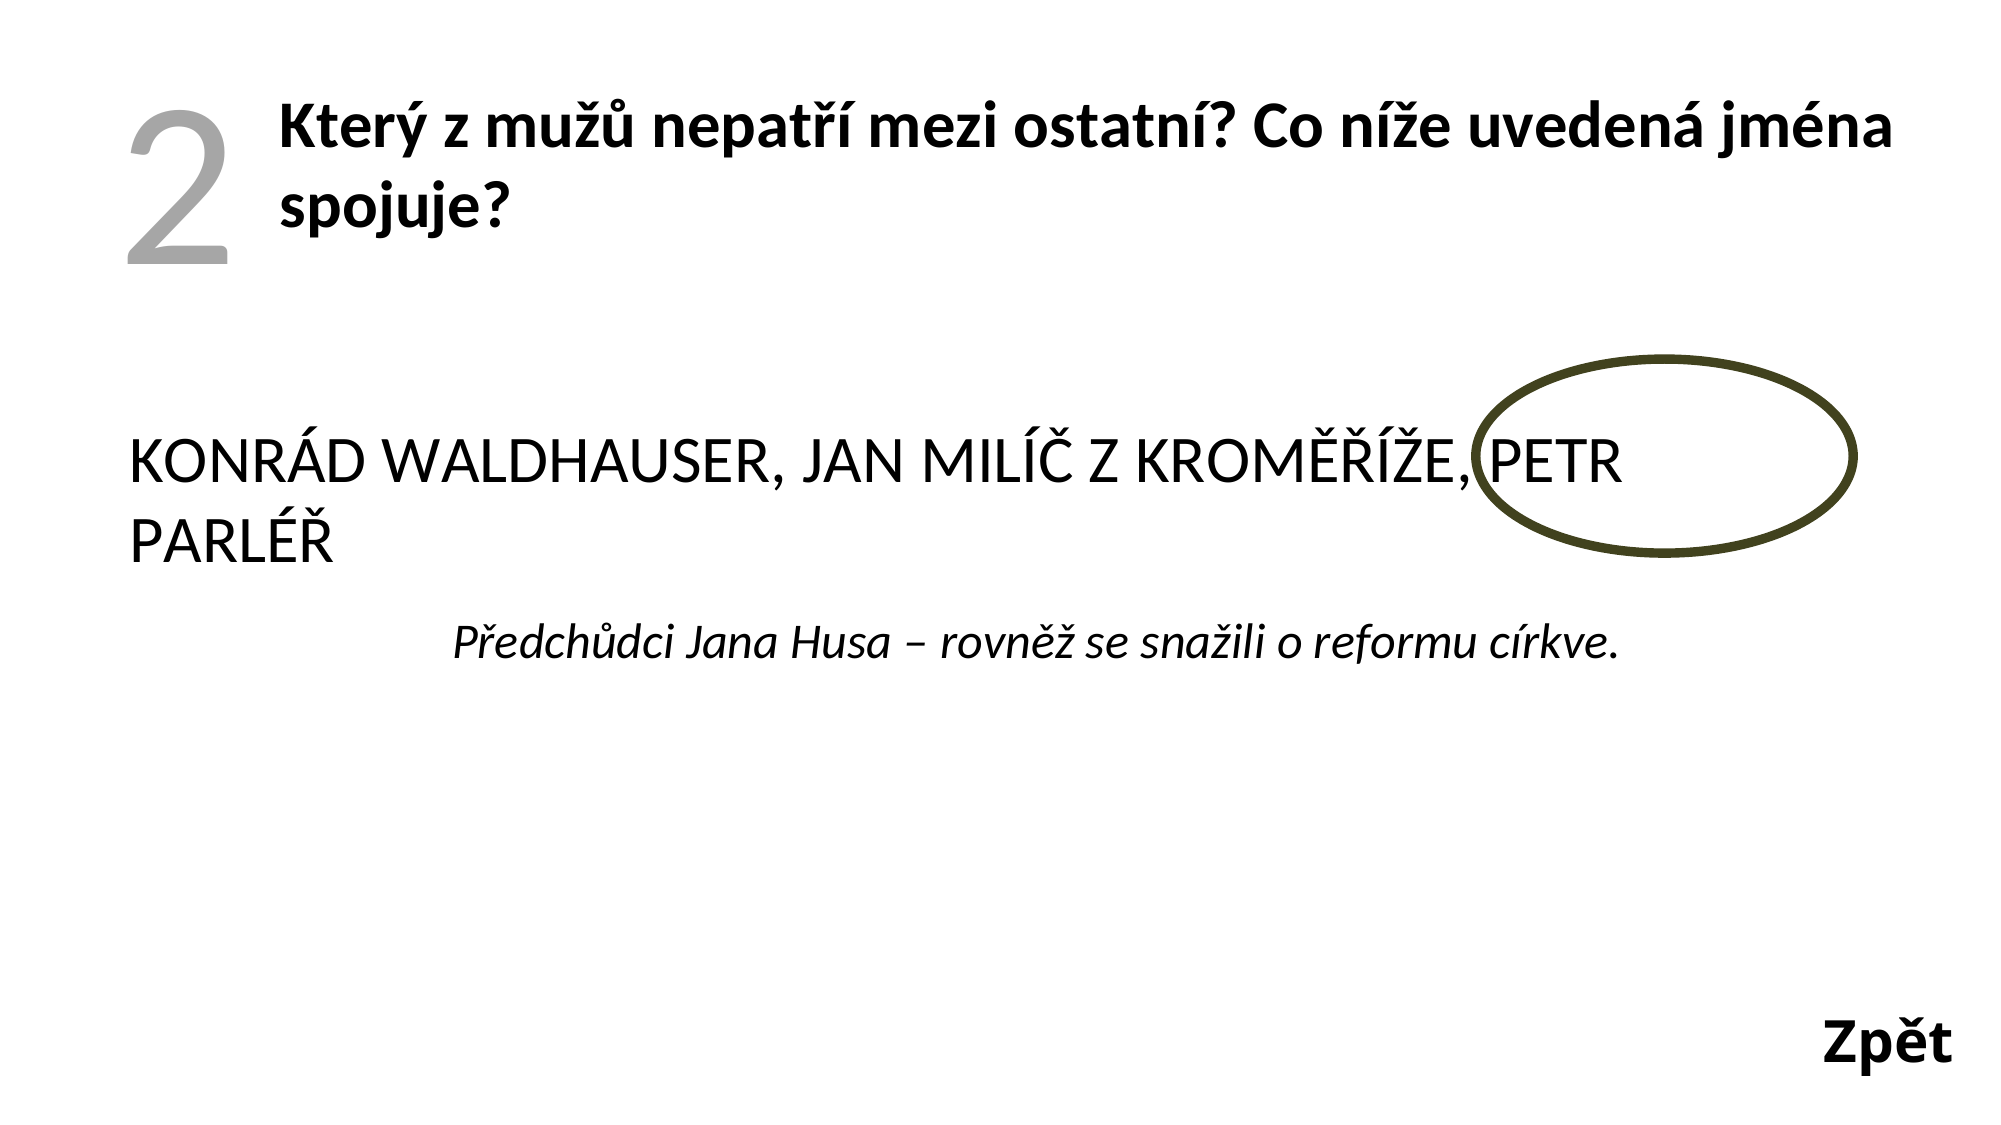

2
Který z mužů nepatří mezi ostatní? Co níže uvedená jména spojuje?
KONRÁD WALDHAUSER, JAN MILÍČ Z KROMĚŘÍŽE, PETR PARLÉŘ
Předchůdci Jana Husa – rovněž se snažili o reformu církve.
Zpět